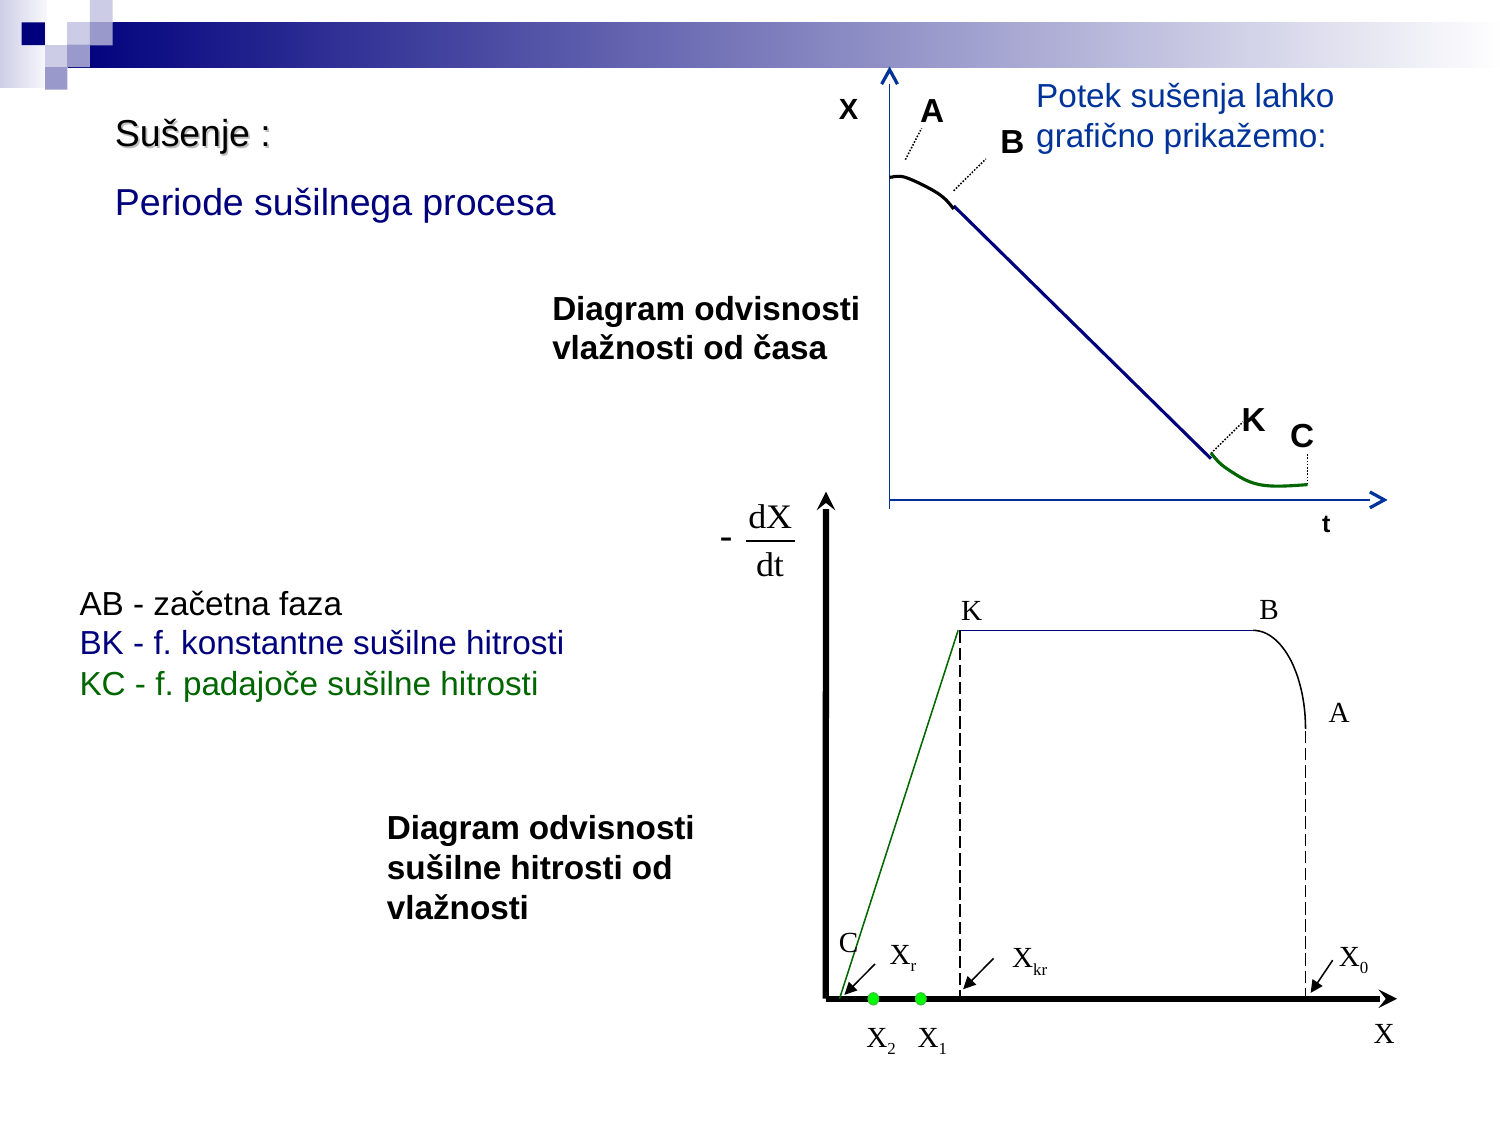

A
X
B
K
C
t
Potek sušenja lahko grafično prikažemo:
Sušenje :
Periode sušilnega procesa
Diagram odvisnosti vlažnosti od časa
B
K
A
C
Xr
X0
Xkr
X
 X2 X1
AB - začetna faza
BK - f. konstantne sušilne hitrosti
KC - f. padajoče sušilne hitrosti
Diagram odvisnosti sušilne hitrosti od vlažnosti